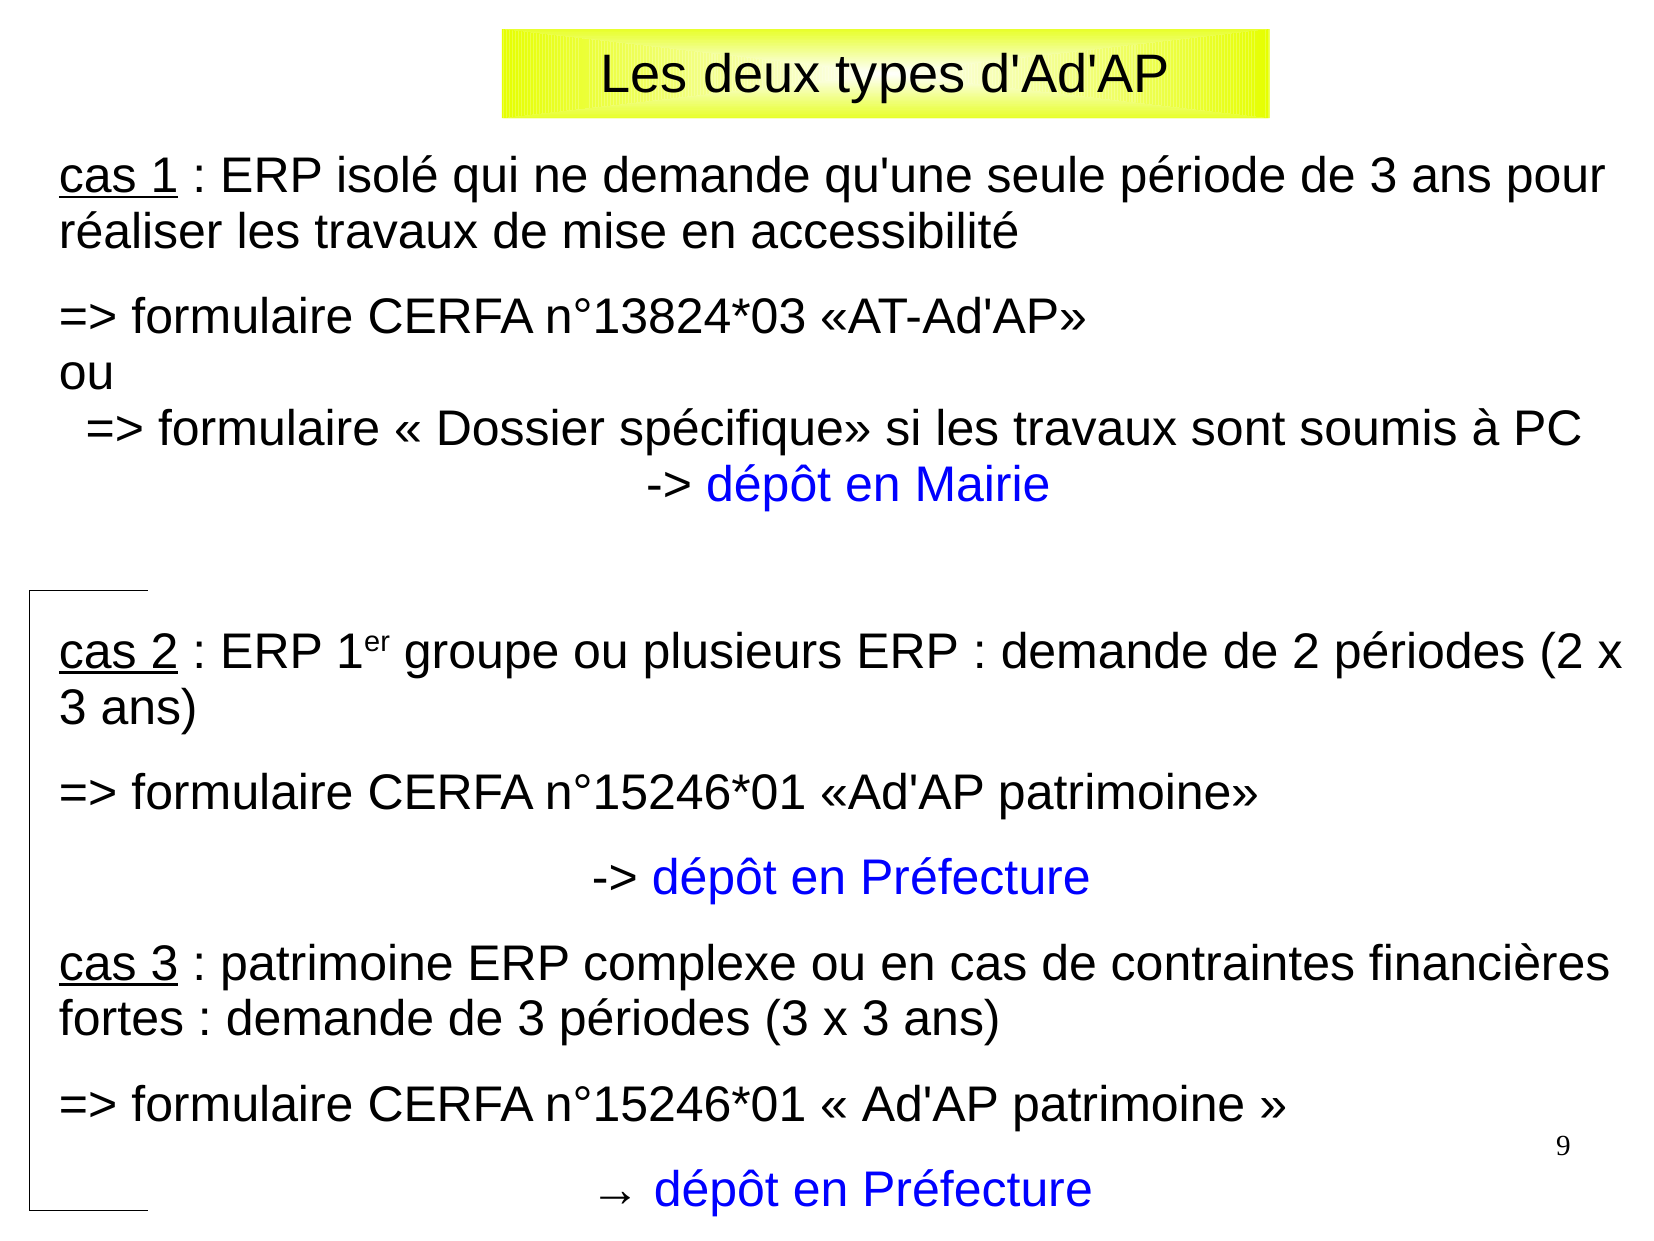

Les deux types d'Ad'AP
# cas 1 : ERP isolé qui ne demande qu'une seule période de 3 ans pour réaliser les travaux de mise en accessibilité
=> formulaire CERFA n°13824*03 «AT-Ad'AP»
ou
=> formulaire « Dossier spécifique» si les travaux sont soumis à PC
 -> dépôt en Mairie
cas 2 : ERP 1er groupe ou plusieurs ERP : demande de 2 périodes (2 x 3 ans)
=> formulaire CERFA n°15246*01 «Ad'AP patrimoine»
-> dépôt en Préfecture
cas 3 : patrimoine ERP complexe ou en cas de contraintes financières fortes : demande de 3 périodes (3 x 3 ans)
=> formulaire CERFA n°15246*01 « Ad'AP patrimoine »
→ dépôt en Préfecture
9